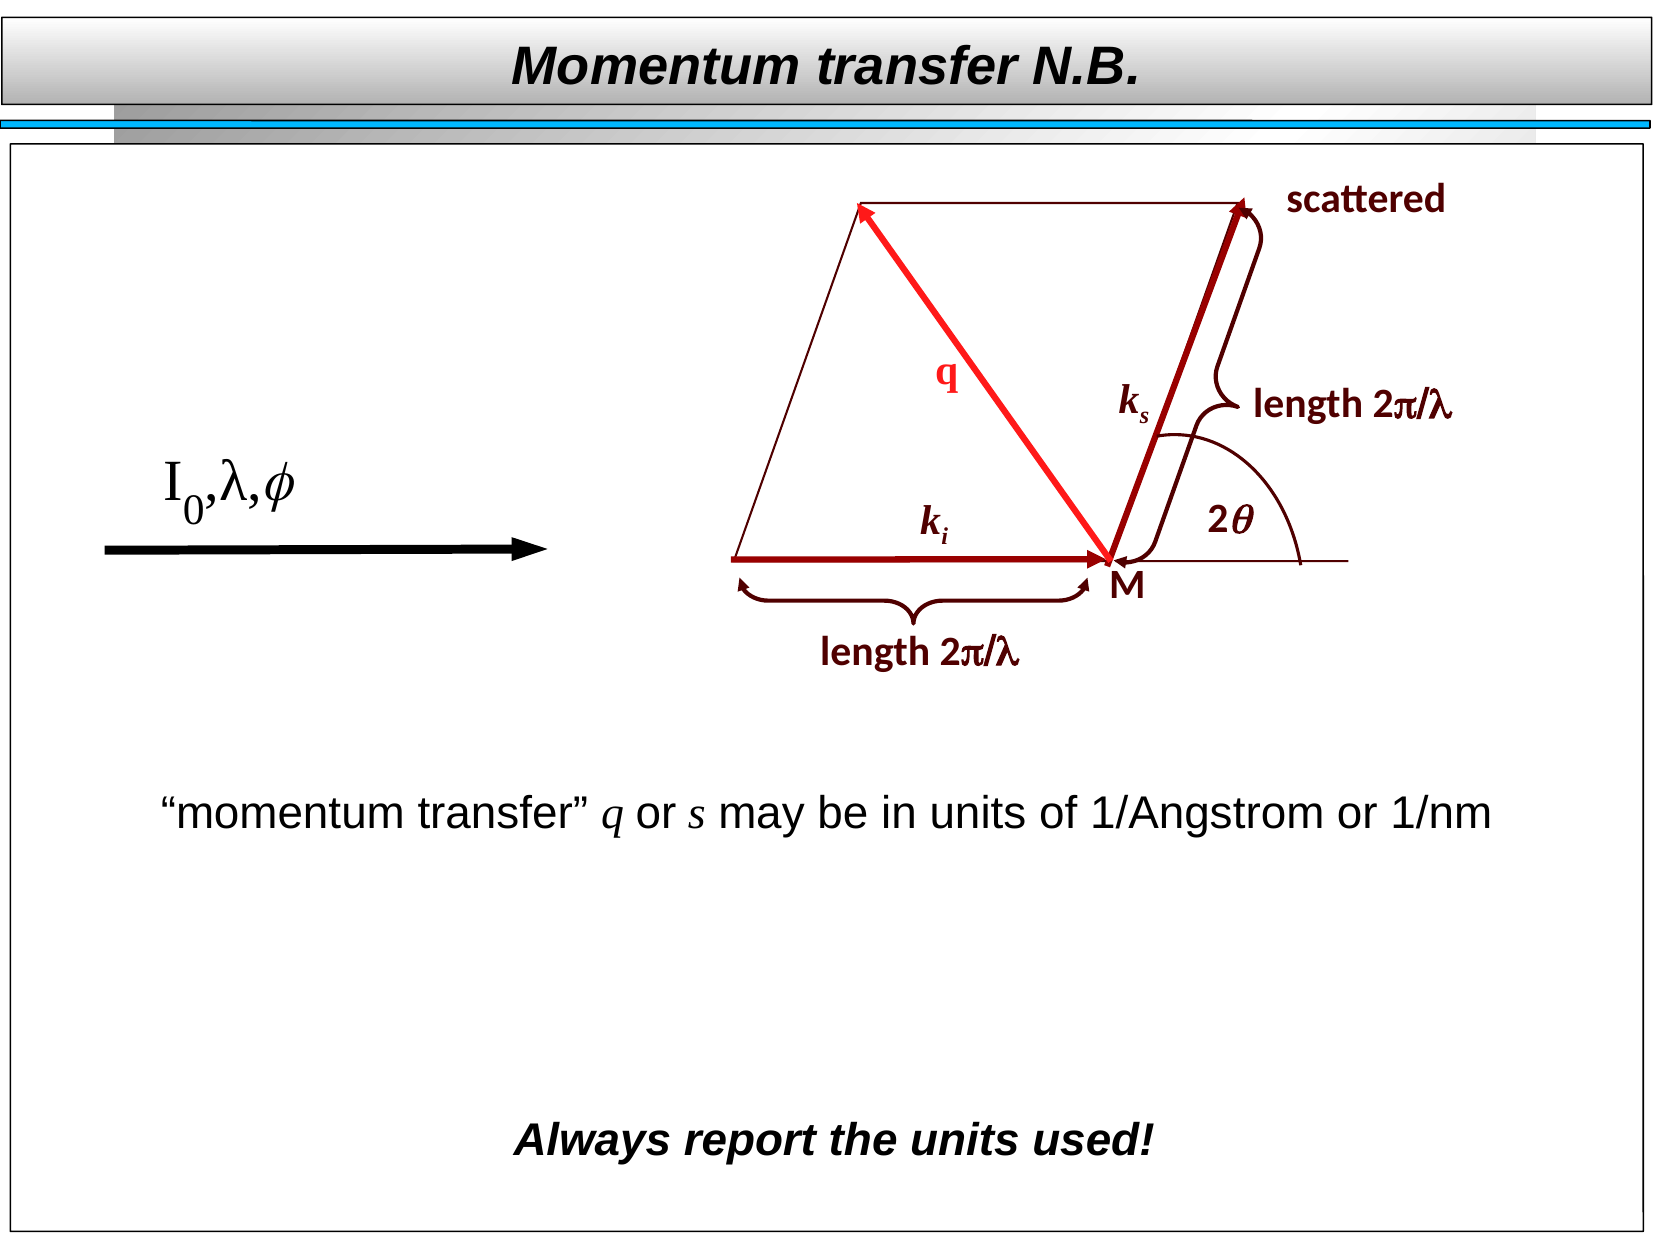

Momentum transfer N.B.
scattered
q
ks
length 2p/l
I0,λ,f
2q
ki
M
length 2p/l
“momentum transfer” q or s may be in units of 1/Angstrom or 1/nm
Always report the units used!